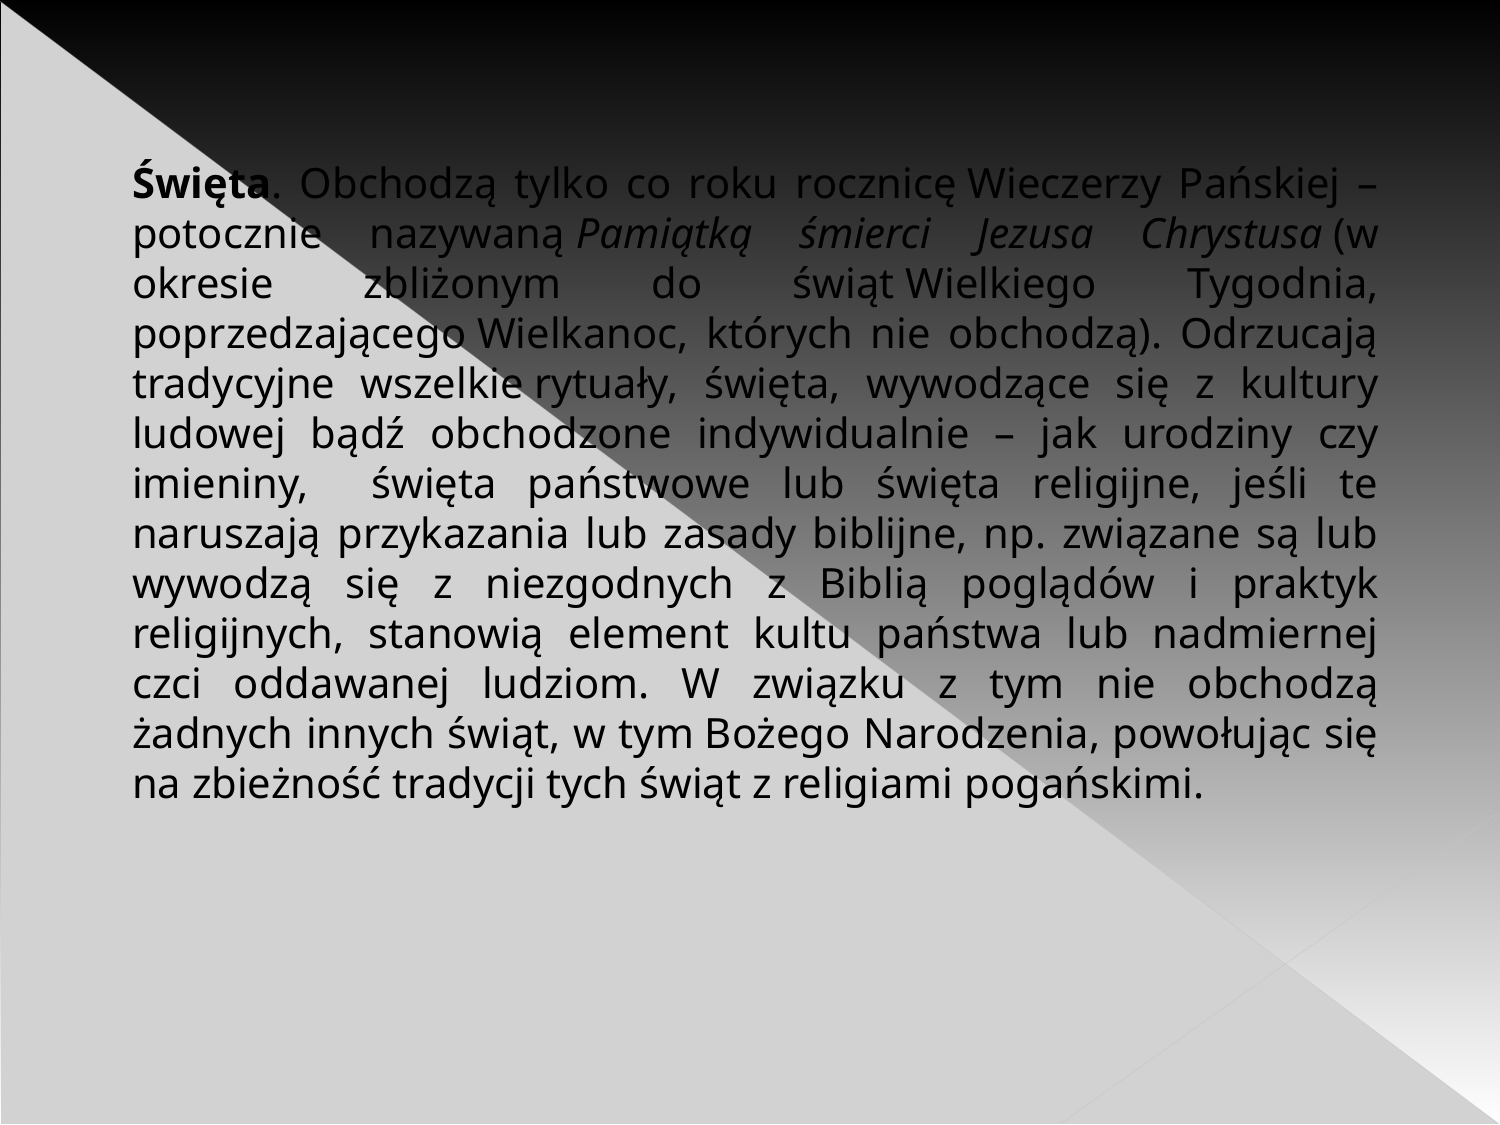

# Święta. Obchodzą tylko co roku rocznicę Wieczerzy Pańskiej – potocznie nazywaną Pamiątką śmierci Jezusa Chrystusa (w okresie zbliżonym do świąt Wielkiego Tygodnia, poprzedzającego Wielkanoc, których nie obchodzą). Odrzucają tradycyjne wszelkie rytuały, święta, wywodzące się z kultury ludowej bądź obchodzone indywidualnie – jak urodziny czy imieniny, święta państwowe lub święta religijne, jeśli te naruszają przykazania lub zasady biblijne, np. związane są lub wywodzą się z niezgodnych z Biblią poglądów i praktyk religijnych, stanowią element kultu państwa lub nadmiernej czci oddawanej ludziom. W związku z tym nie obchodzą żadnych innych świąt, w tym Bożego Narodzenia, powołując się na zbieżność tradycji tych świąt z religiami pogańskimi.